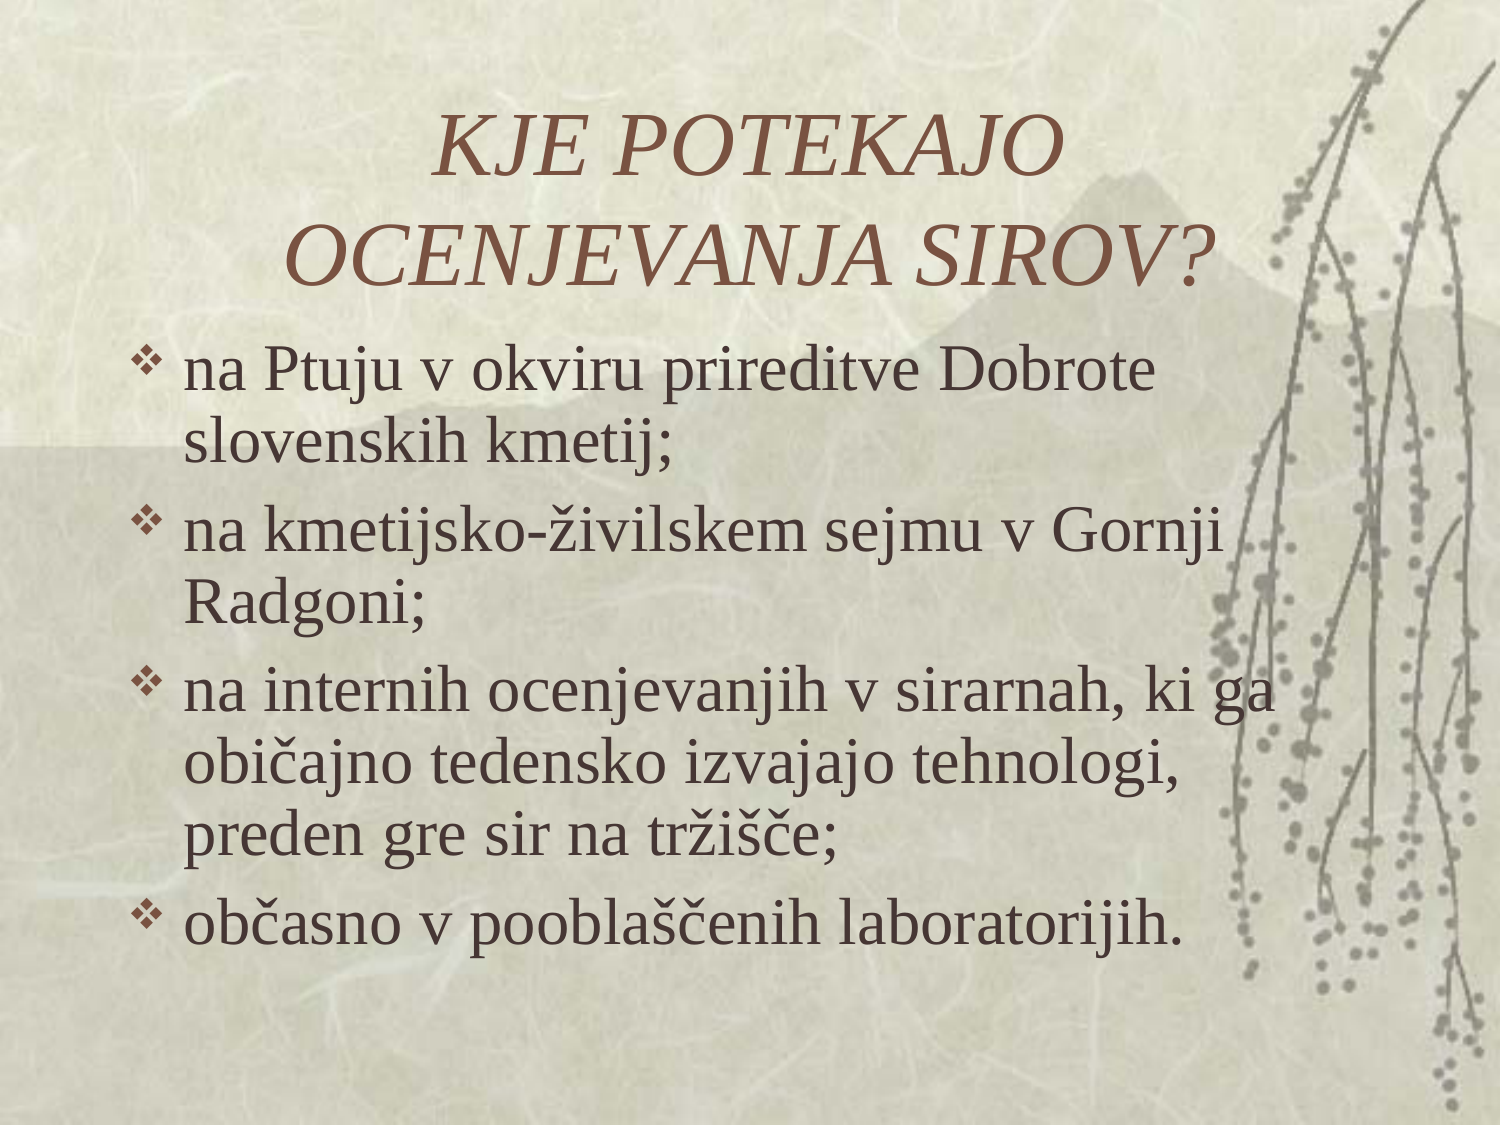

# KJE POTEKAJO OCENJEVANJA SIROV?
na Ptuju v okviru prireditve Dobrote slovenskih kmetij;
na kmetijsko-živilskem sejmu v Gornji Radgoni;
na internih ocenjevanjih v sirarnah, ki ga običajno tedensko izvajajo tehnologi, preden gre sir na tržišče;
občasno v pooblaščenih laboratorijih.